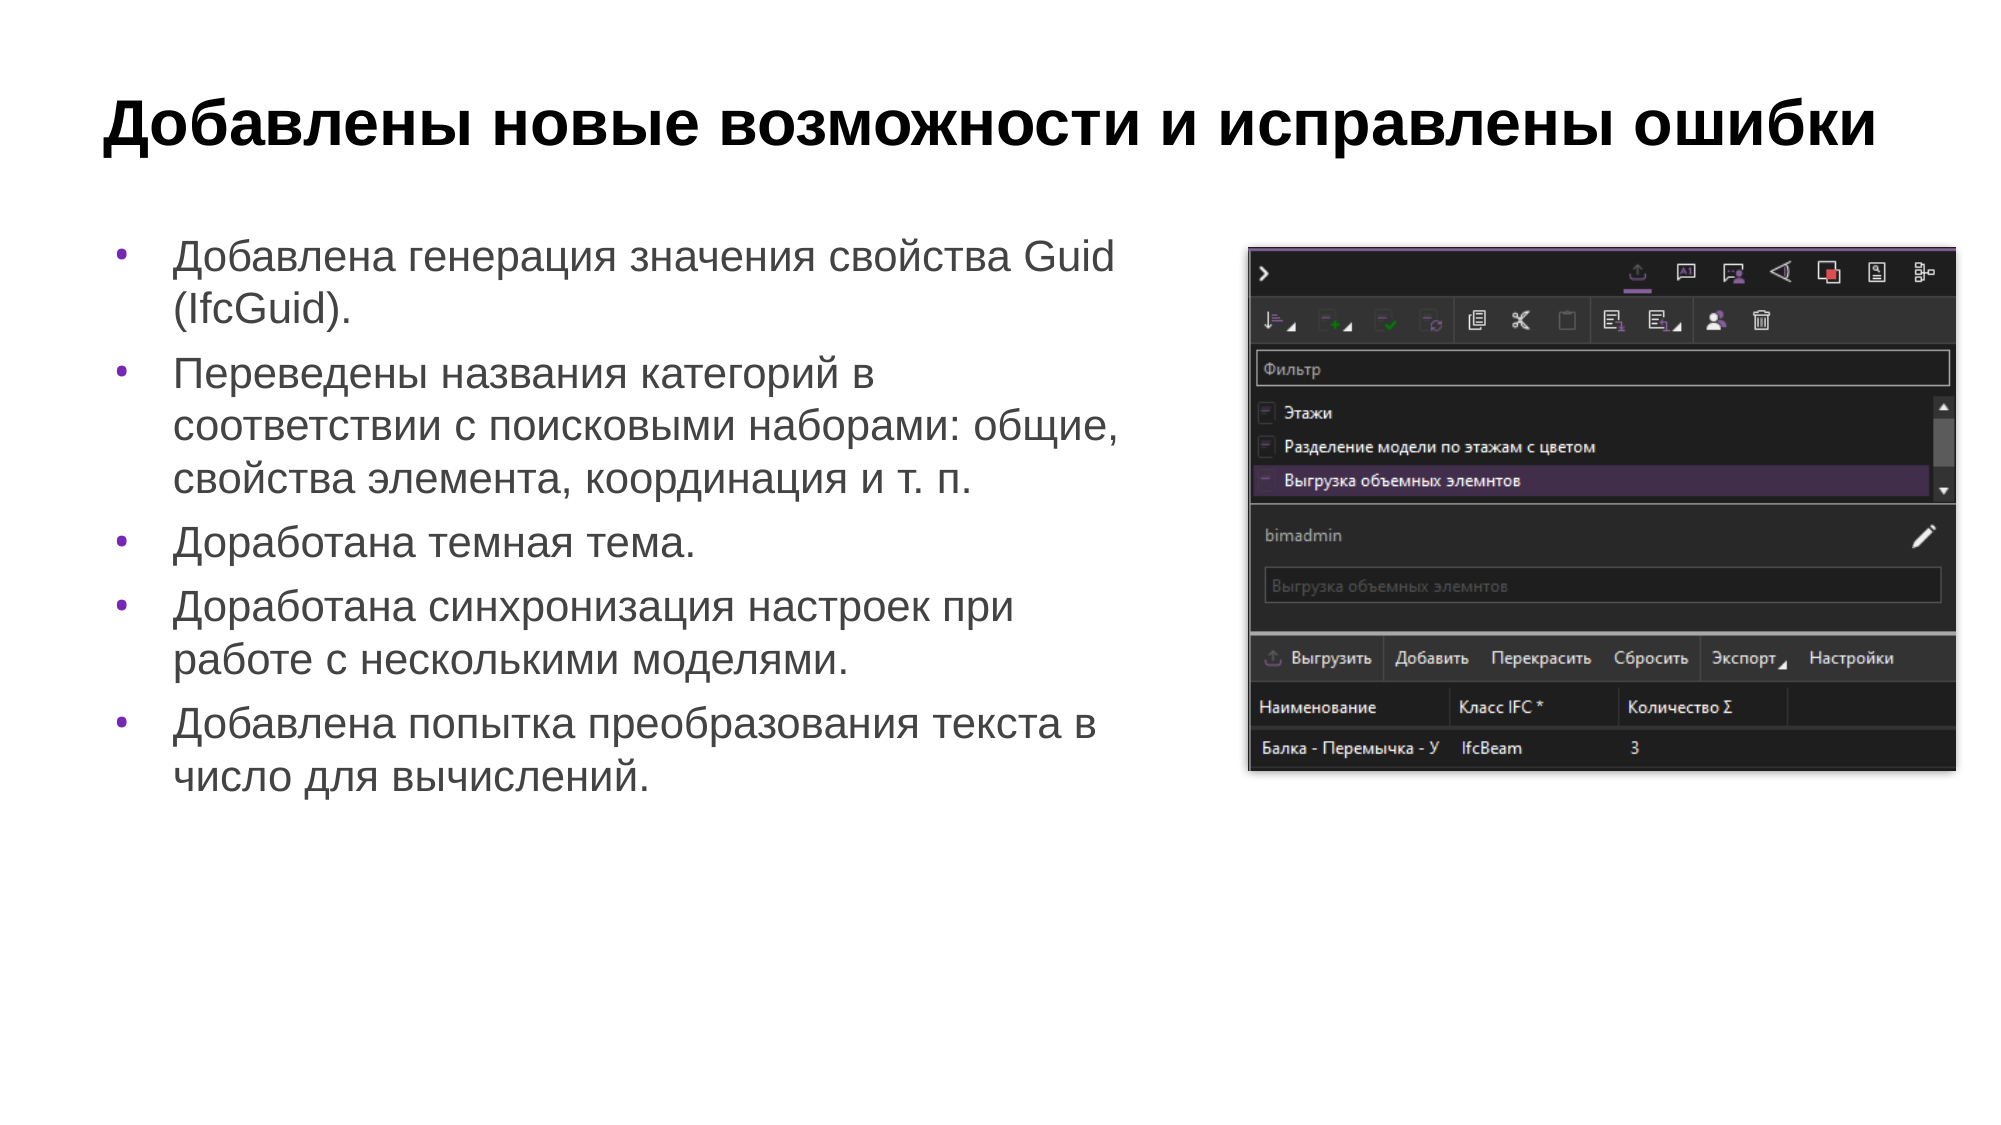

Добавлены новые возможности и исправлены ошибки
Добавлена генерация значения свойства Guid (IfcGuid).
Переведены названия категорий в соответствии с поисковыми наборами: общие, свойства элемента, координация и т. п.
Доработана темная тема.
Доработана синхронизация настроек при работе с несколькими моделями.
Добавлена попытка преобразования текста в число для вычислений.